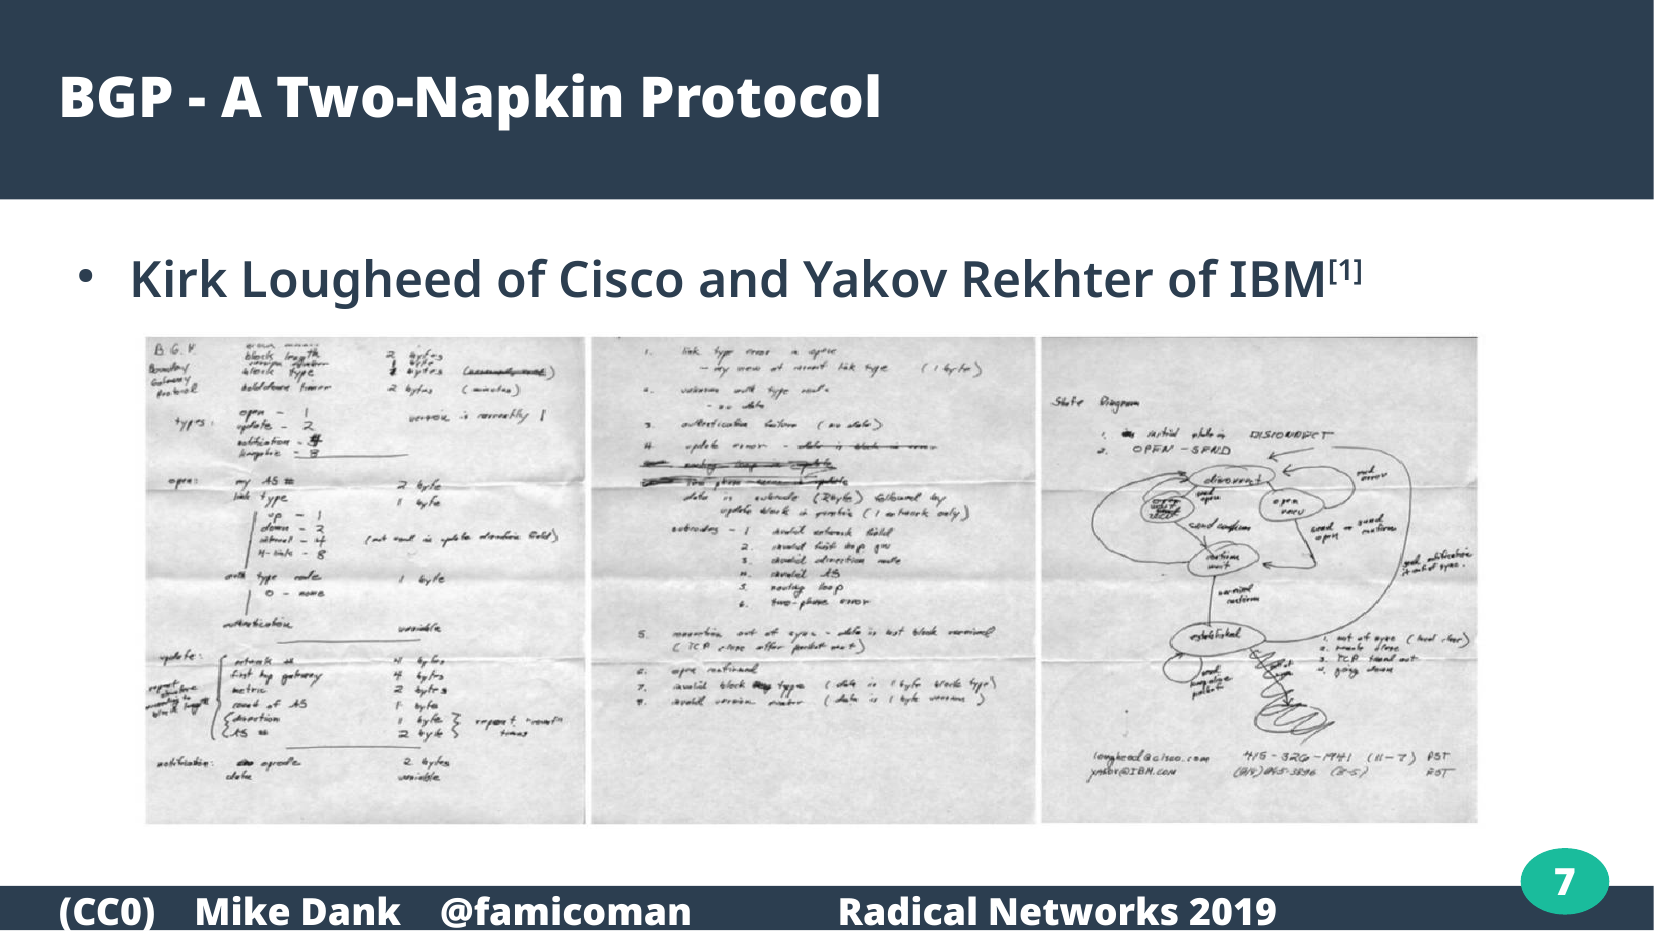

# BGP - A Two-Napkin Protocol
Kirk Lougheed of Cisco and Yakov Rekhter of IBM[1]
7
(CC0) Mike Dank @famicoman
Radical Networks 2019